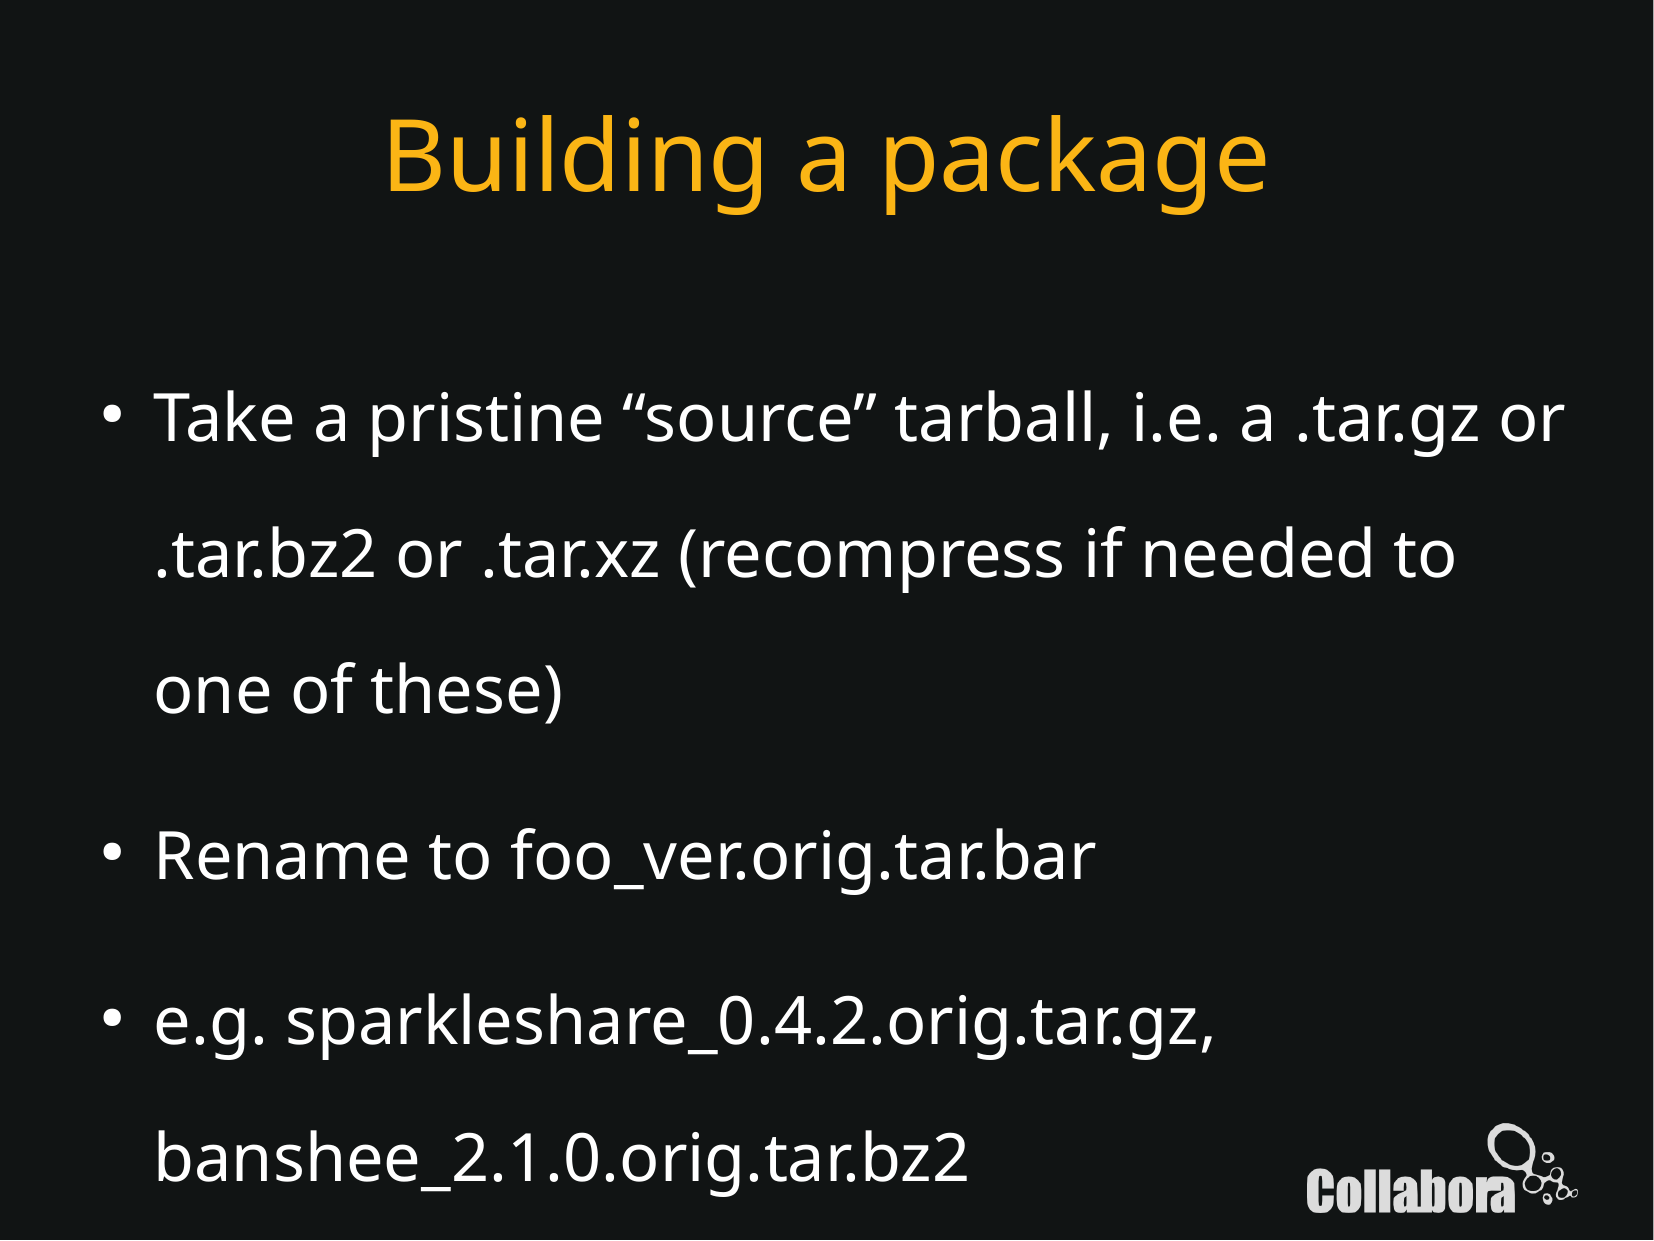

# Building a package
Take a pristine “source” tarball, i.e. a .tar.gz or .tar.bz2 or .tar.xz (recompress if needed to one of these)
Rename to foo_ver.orig.tar.bar
e.g. sparkleshare_0.4.2.orig.tar.gz, banshee_2.1.0.orig.tar.bz2
Extract it to a working folder